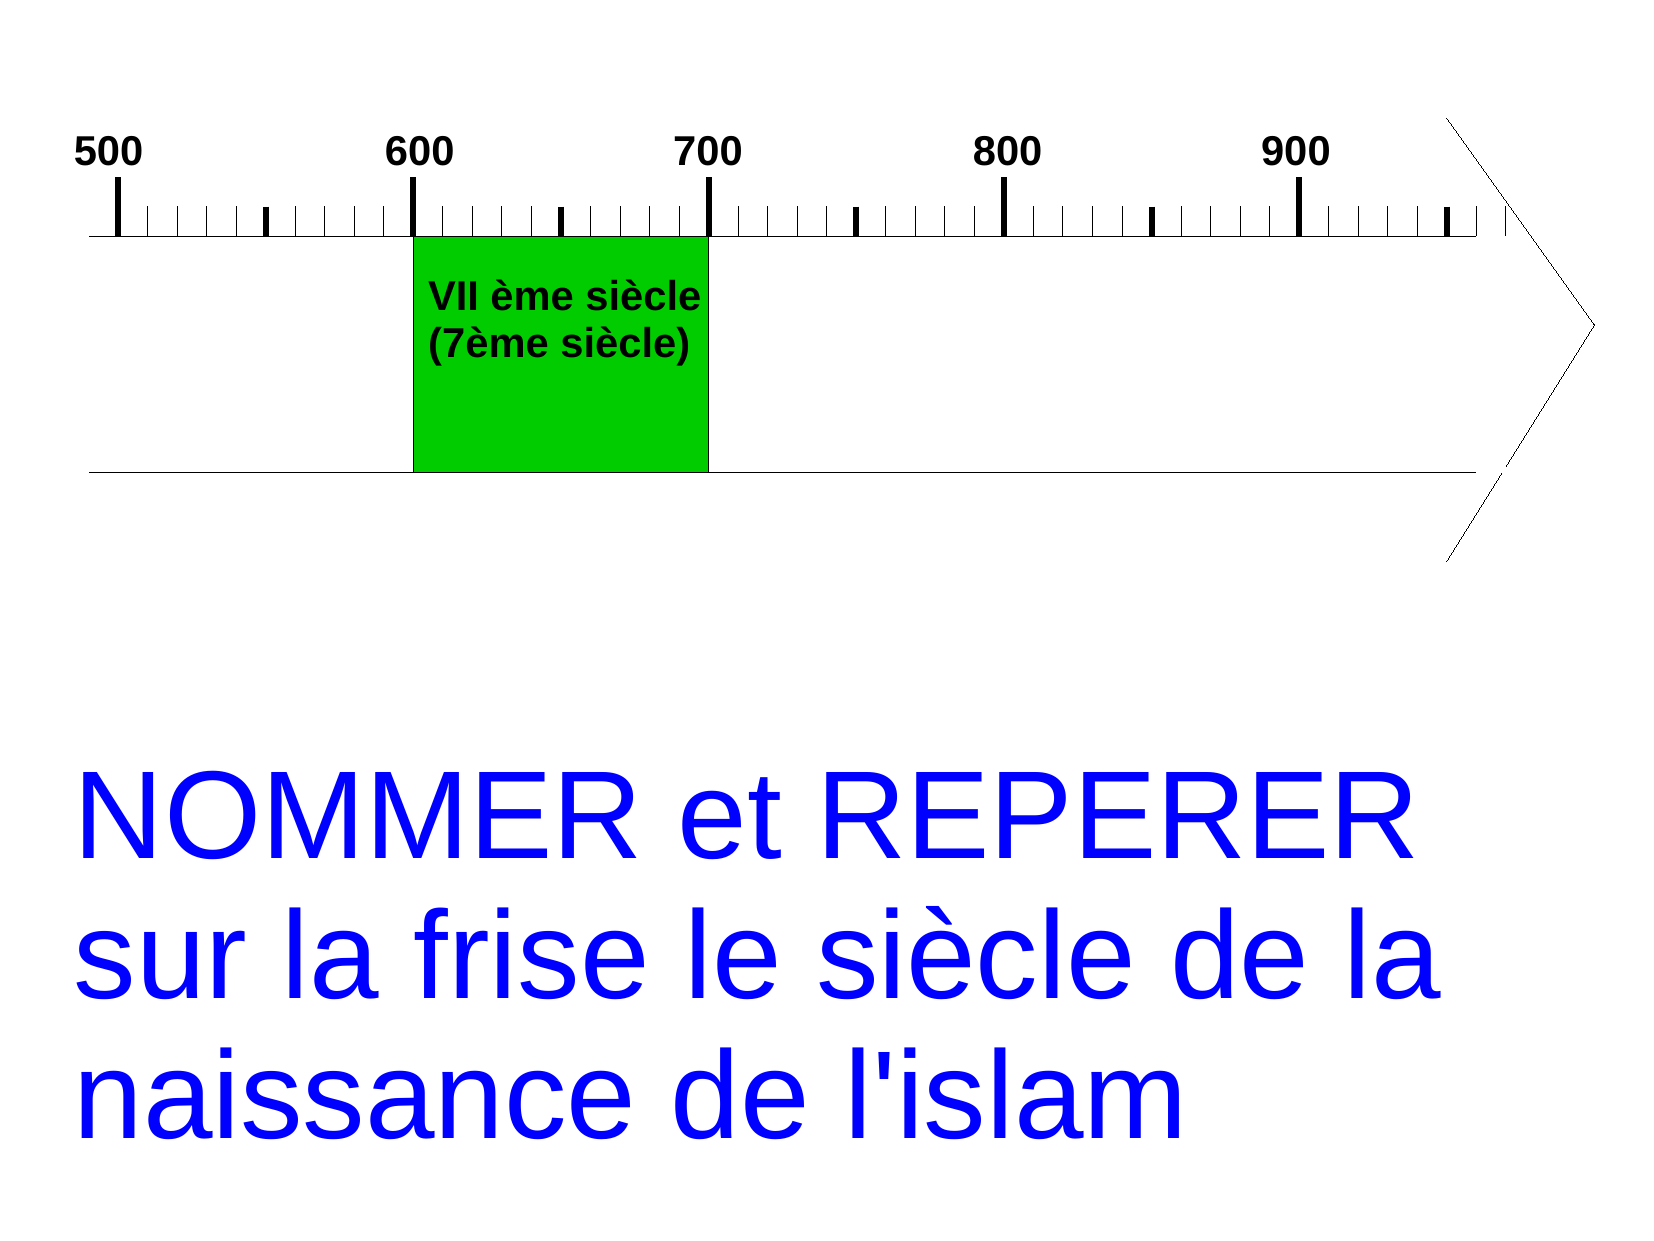

500 600 700 800 900
VII ème siècle
(7ème siècle)
NOMMER et REPERER sur la frise le siècle de la naissance de l'islam